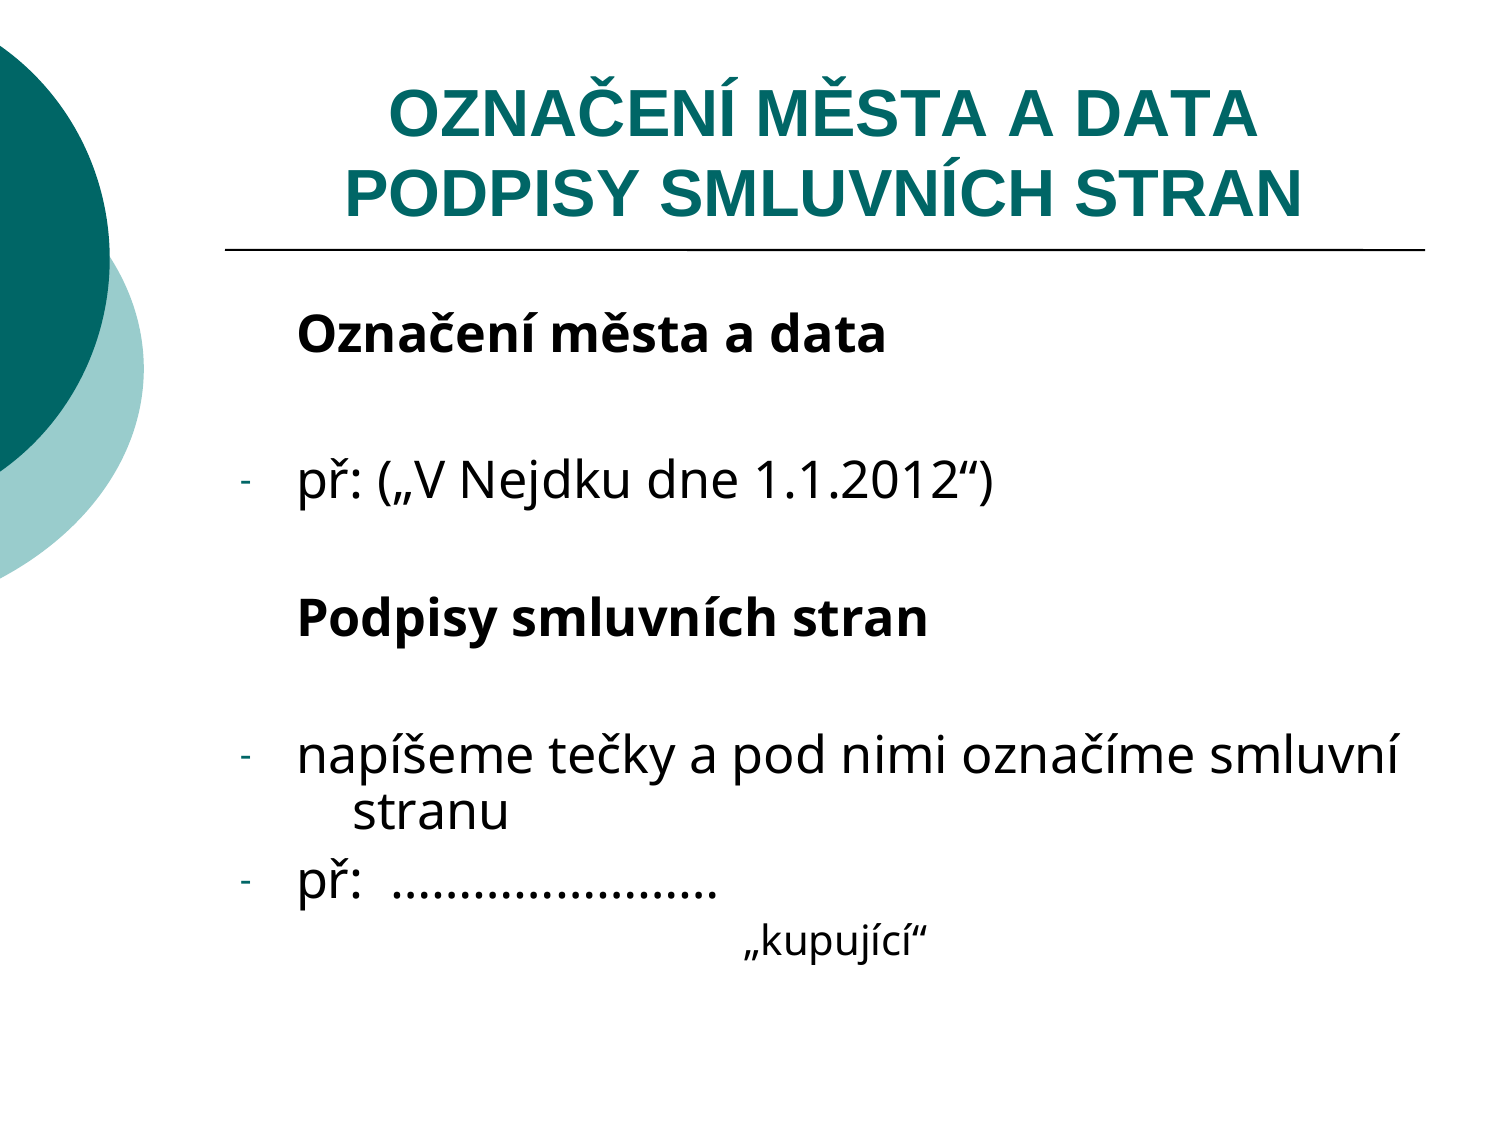

# OZNAČENÍ MĚSTA A DATA PODPISY SMLUVNÍCH STRAN
Označení města a data
př: („V Nejdku dne 1.1.2012“)
Podpisy smluvních stran
napíšeme tečky a pod nimi označíme smluvní stranu
př: ……………………
	 „kupující“